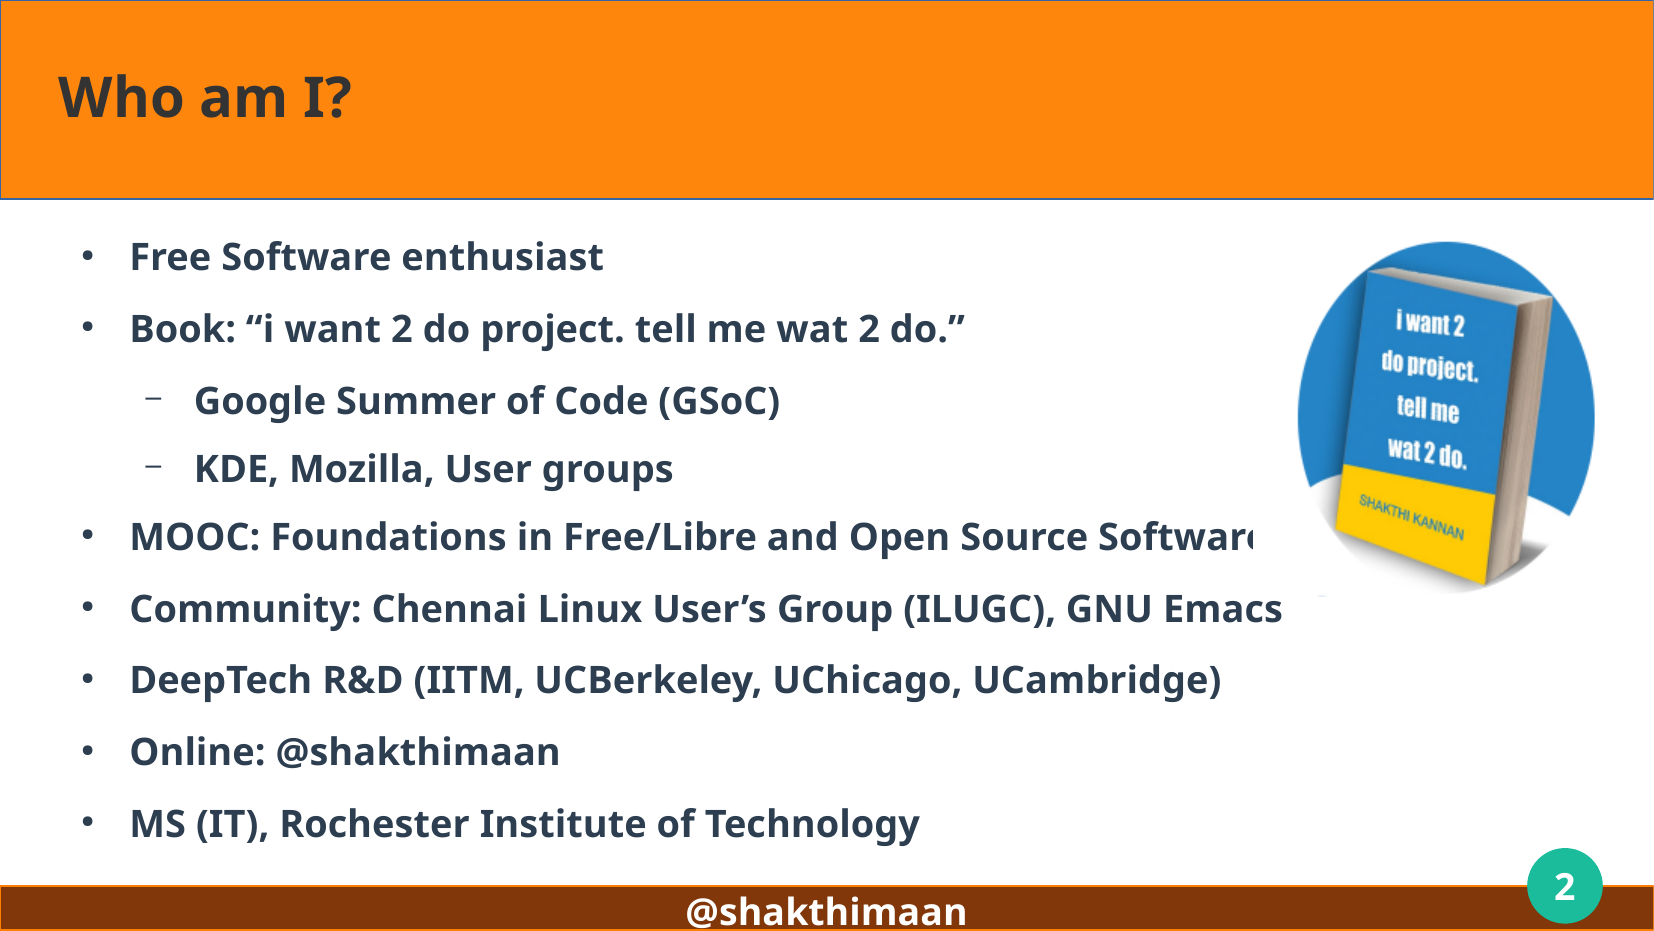

# Who am I?
Free Software enthusiast
Book: “i want 2 do project. tell me wat 2 do.”
Google Summer of Code (GSoC)
KDE, Mozilla, User groups
MOOC: Foundations in Free/Libre and Open Source Software
Community: Chennai Linux User’s Group (ILUGC), GNU Emacs
DeepTech R&D (IITM, UCBerkeley, UChicago, UCambridge)
Online: @shakthimaan
MS (IT), Rochester Institute of Technology
2
@shakthimaan